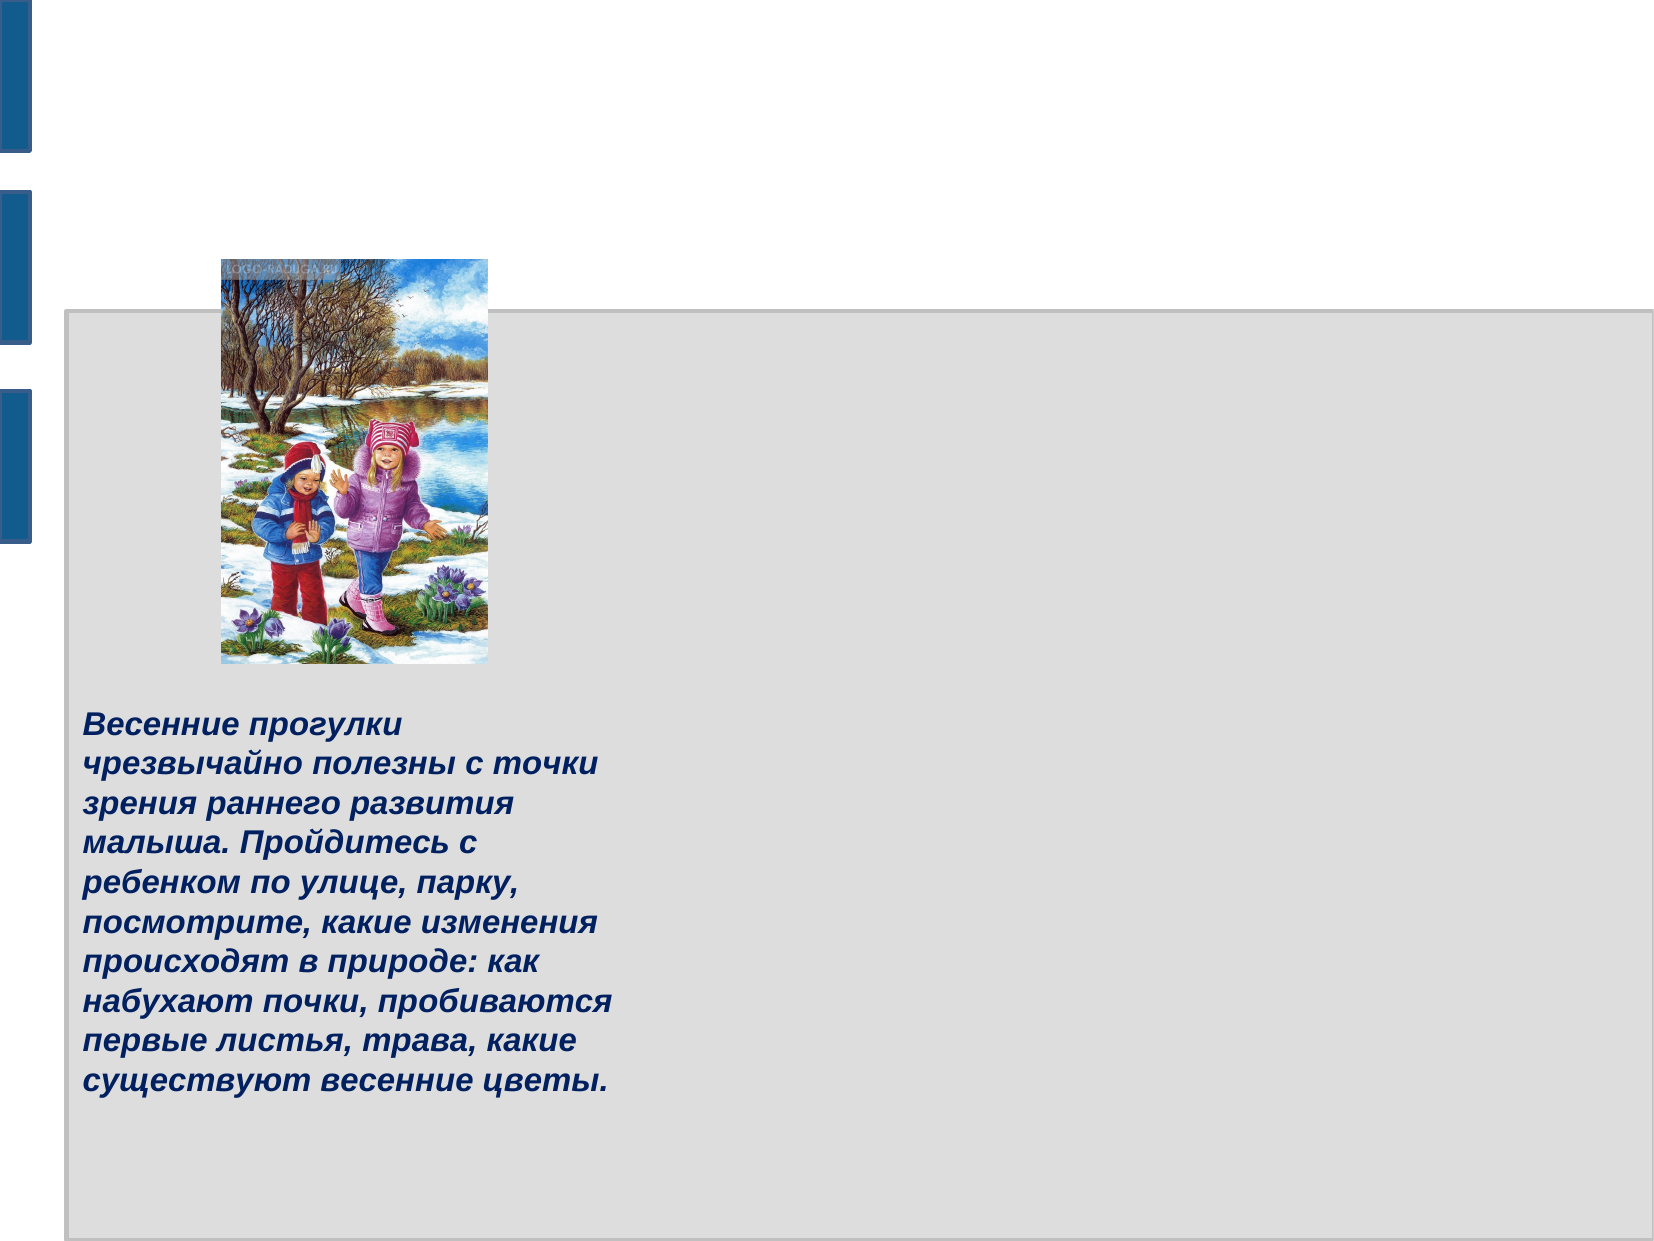

# Весенние прогулки чрезвычайно полезны с точки зрения раннего развития малыша. Пройдитесь с ребенком по улице, парку, посмотрите, какие изменения происходят в природе: как набухают почки, пробиваются первые листья, трава, какие существуют весенние цветы.